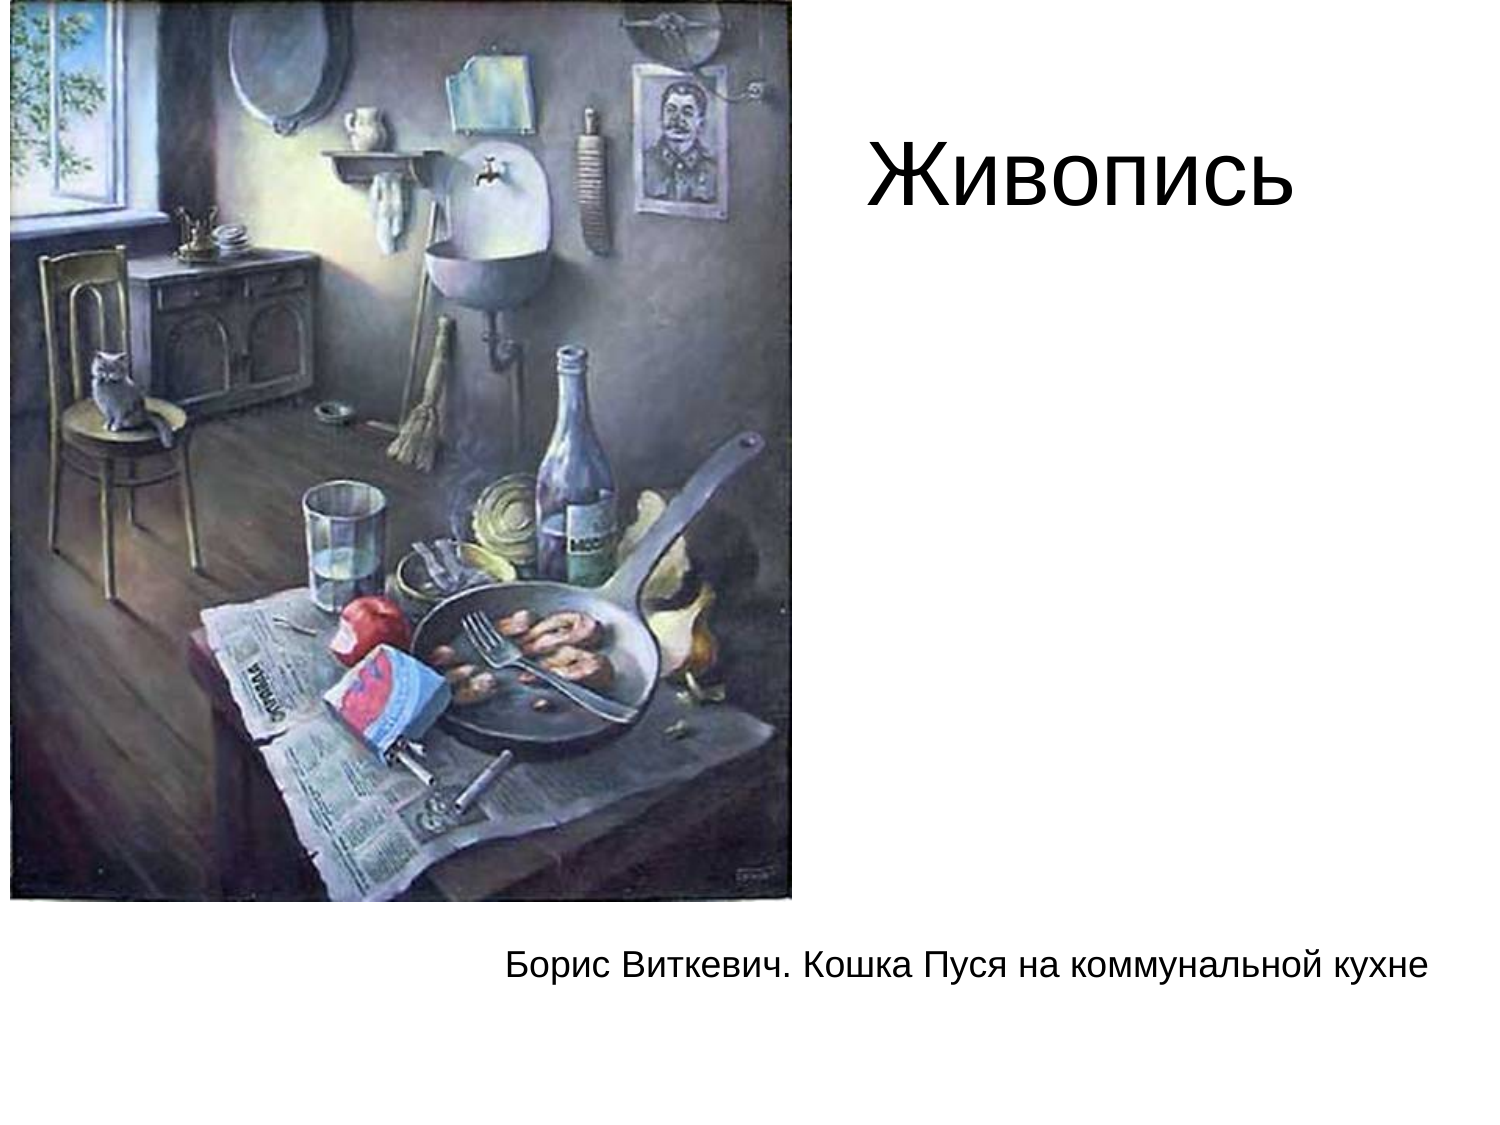

# Живопись
Борис Виткевич. Кошка Пуся на коммунальной кухне